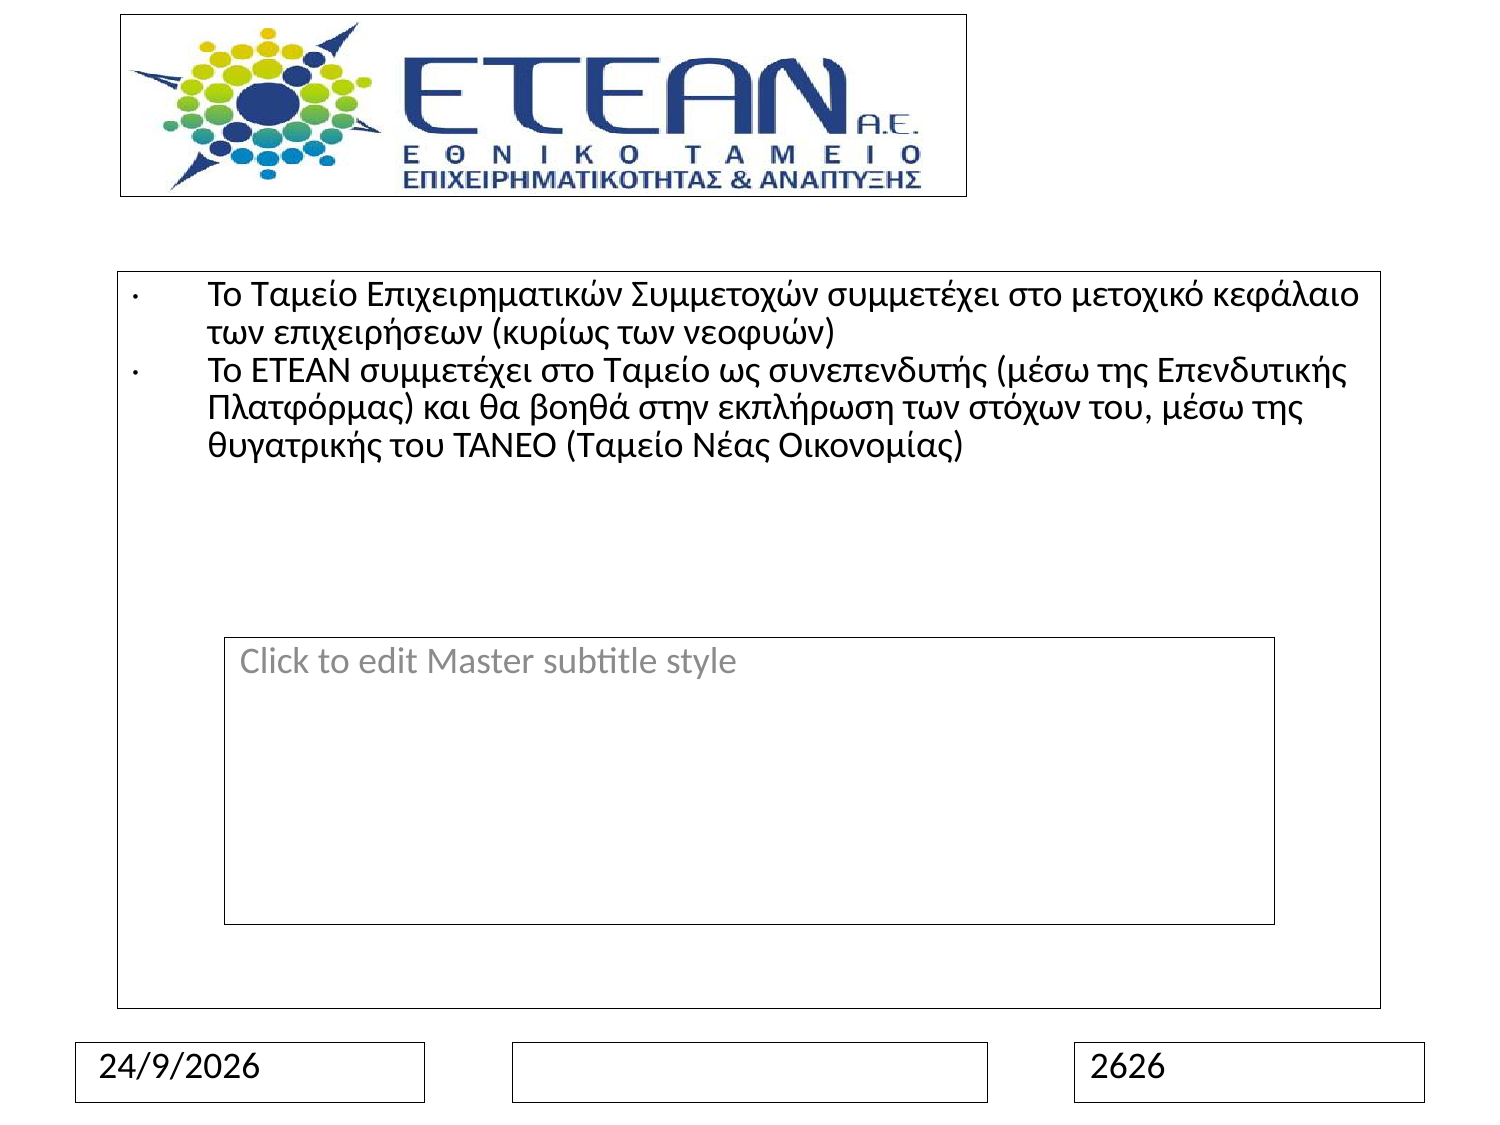

Το Ταμείο Επιχειρηματικών Συμμετοχών συμμετέχει στο μετοχικό κεφάλαιο των επιχειρήσεων (κυρίως των νεοφυών)
Το ΕΤΕΑΝ συμμετέχει στο Ταμείο ως συνεπενδυτής (μέσω της Επενδυτικής Πλατφόρμας) και θα βοηθά στην εκπλήρωση των στόχων του, μέσω της θυγατρικής του ΤΑΝΕΟ (Ταμείο Νέας Οικονομίας)